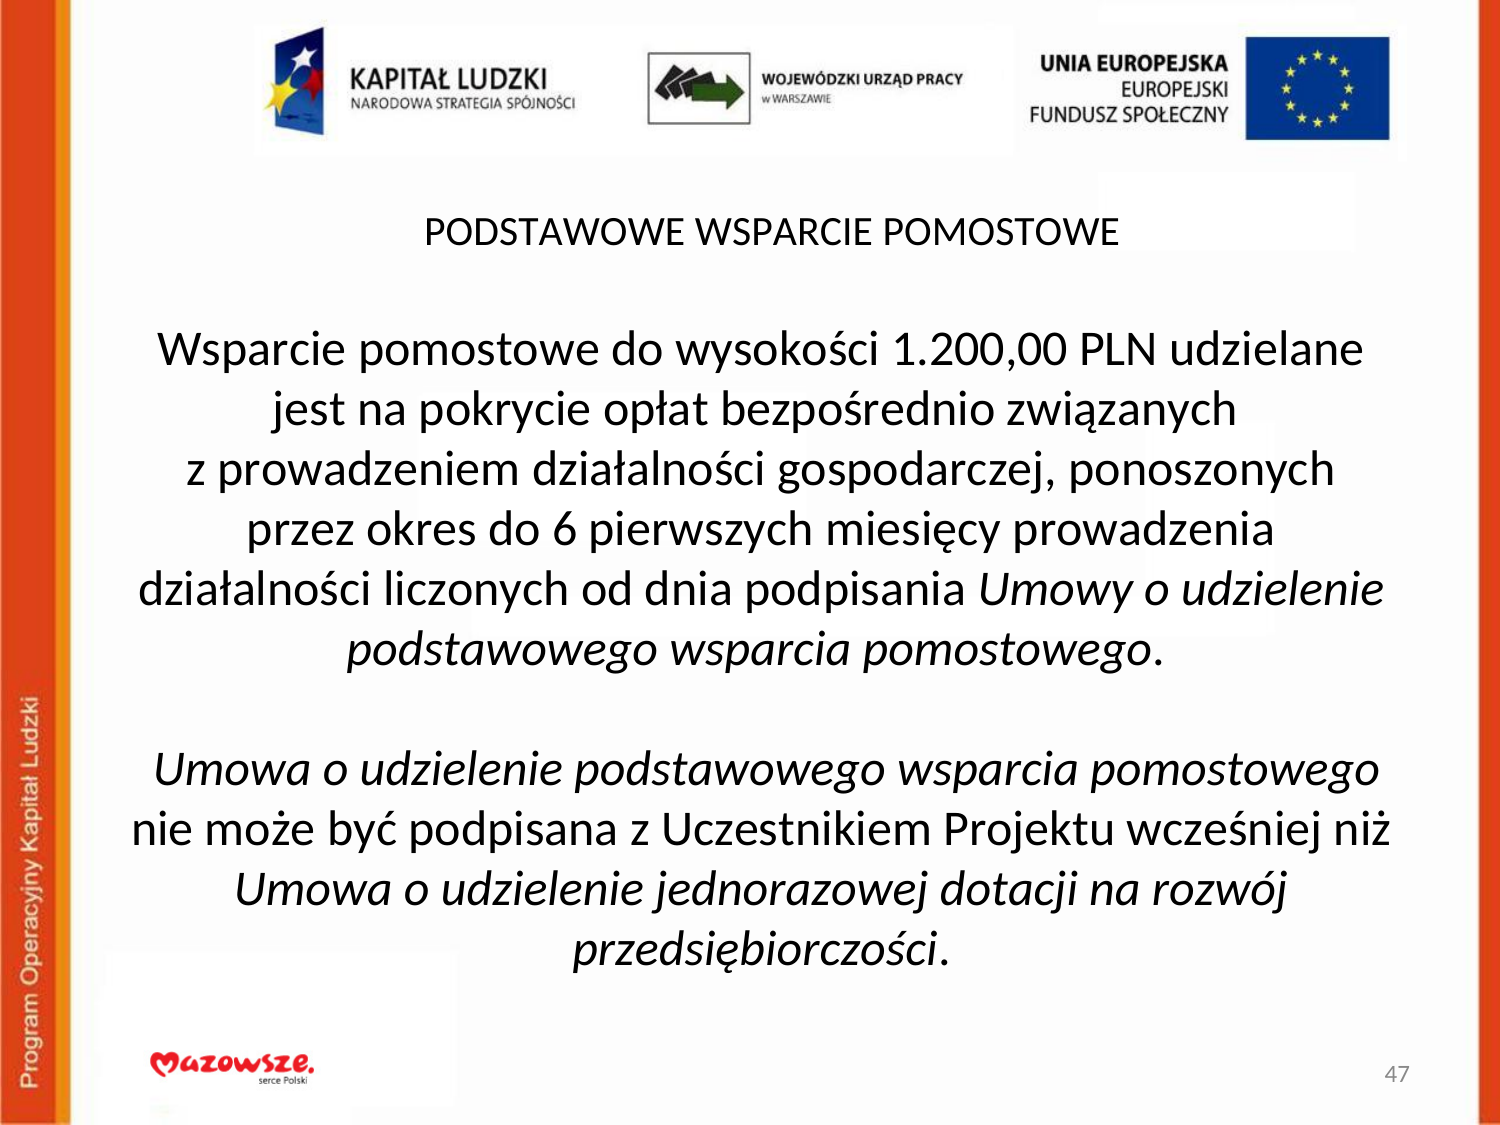

PODSTAWOWE WSPARCIE POMOSTOWE
# Wsparcie pomostowe do wysokości 1.200,00 PLN udzielane jest na pokrycie opłat bezpośrednio związanych z prowadzeniem działalności gospodarczej, ponoszonych przez okres do 6 pierwszych miesięcy prowadzenia działalności liczonych od dnia podpisania Umowy o udzielenie podstawowego wsparcia pomostowego. Umowa o udzielenie podstawowego wsparcia pomostowego nie może być podpisana z Uczestnikiem Projektu wcześniej niż Umowa o udzielenie jednorazowej dotacji na rozwój przedsiębiorczości.